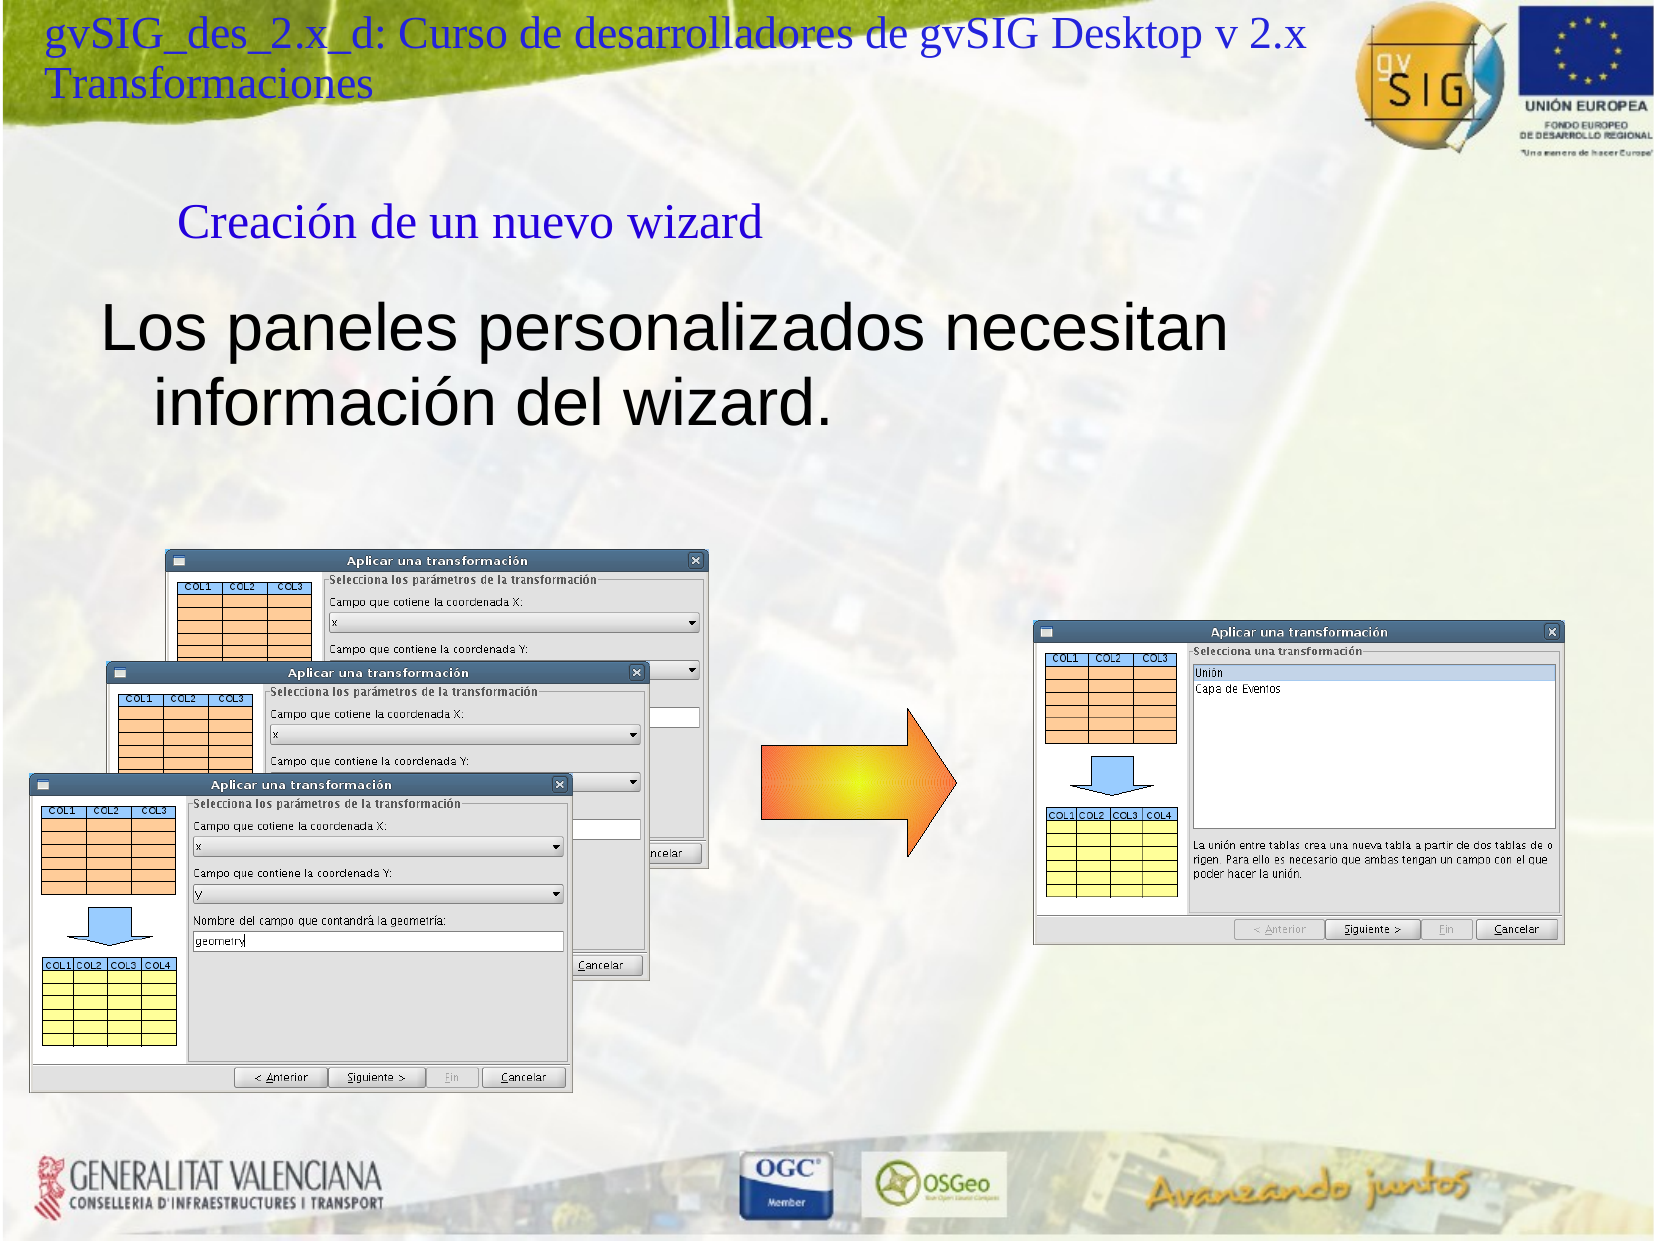

# Creación de un nuevo wizard
Los paneles personalizados necesitan información del wizard.